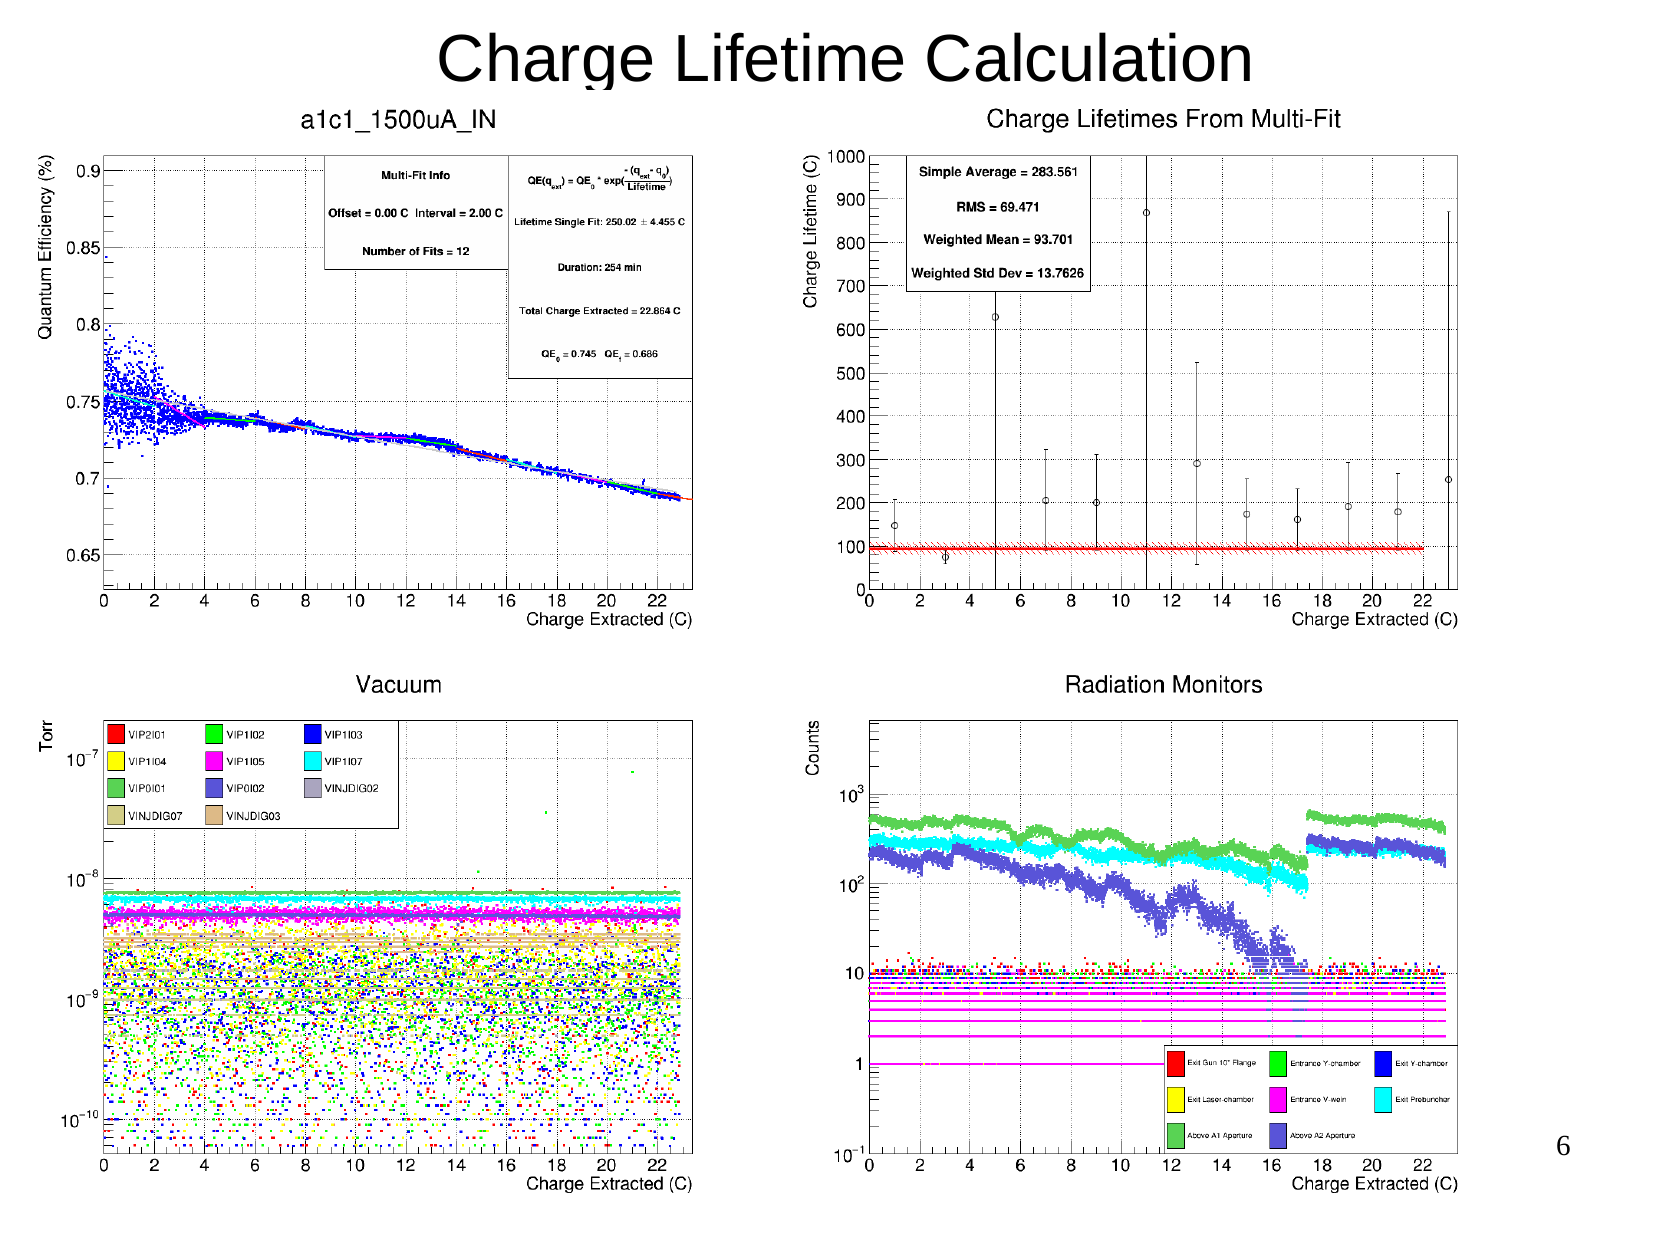

# Charge Lifetime Calculation
Moser Oct20
6